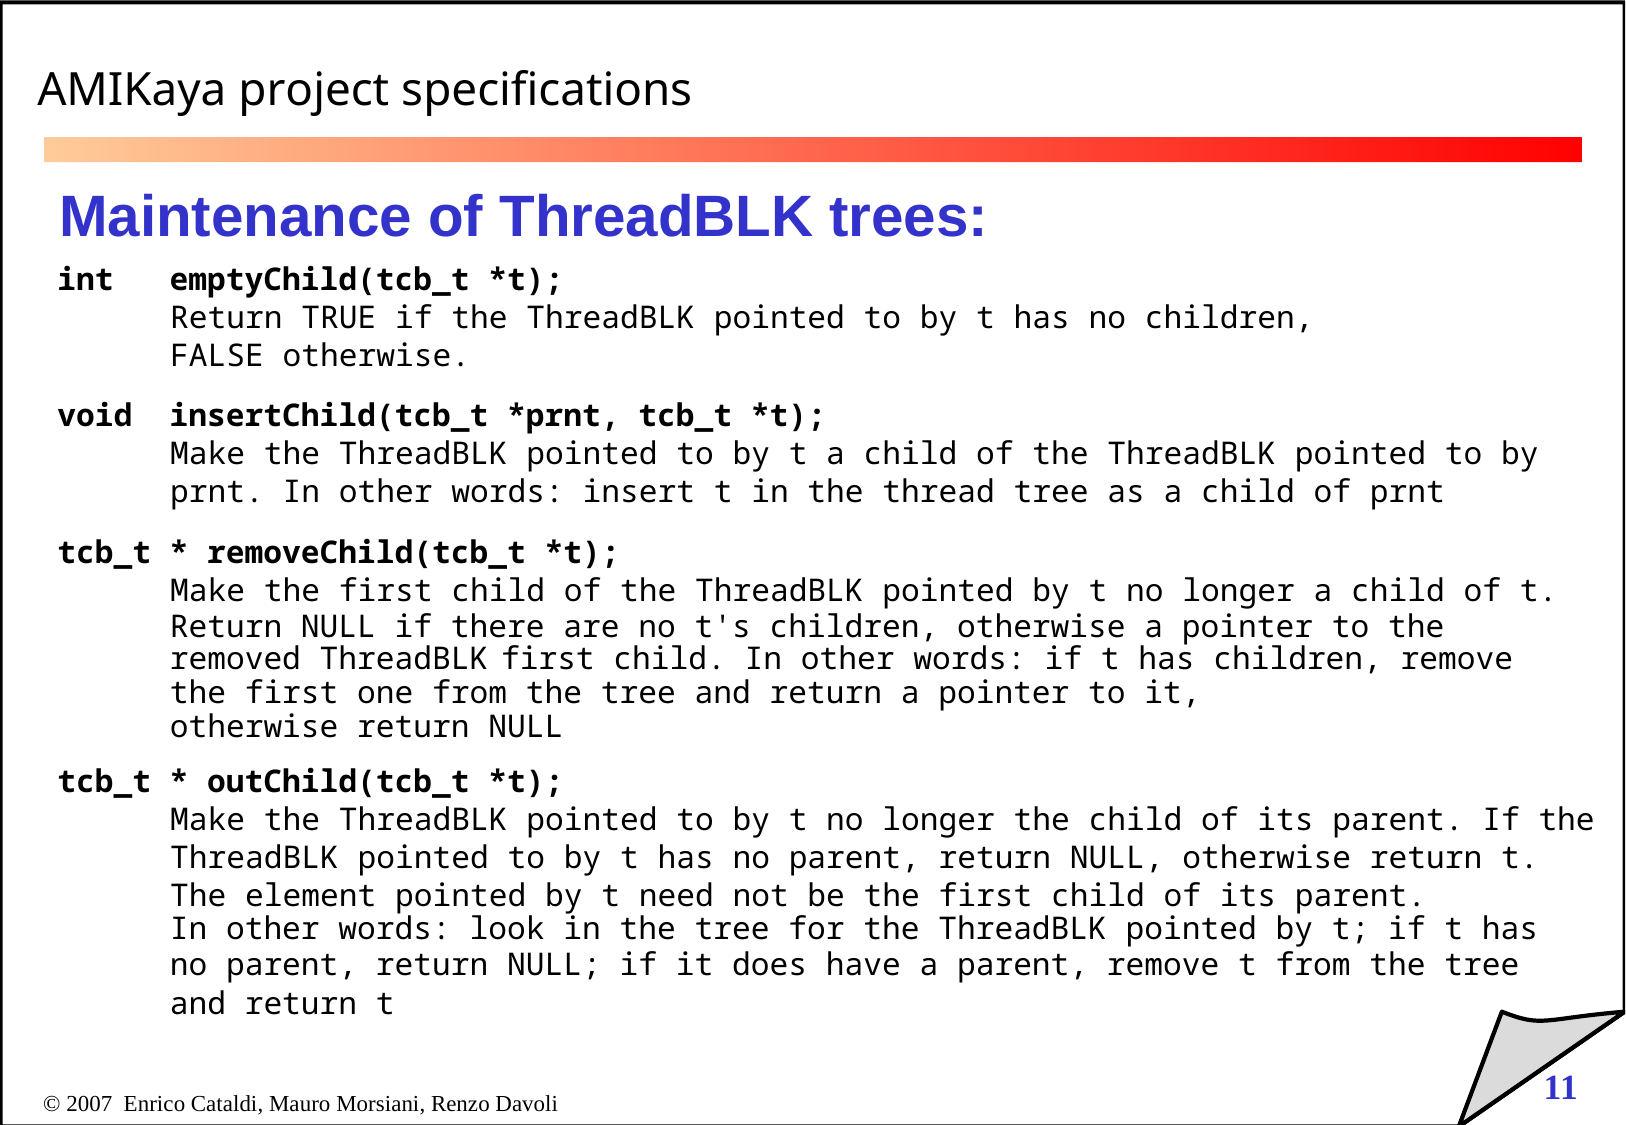

# AMIKaya project specifications
Maintenance of ThreadBLK trees:
int emptyChild(tcb_t *t);
 Return TRUE if the ThreadBLK pointed to by t has no children,
 FALSE otherwise.
void insertChild(tcb_t *prnt, tcb_t *t);
 Make the ThreadBLK pointed to by t a child of the ThreadBLK pointed to by
 prnt. In other words: insert t in the thread tree as a child of prnt
tcb_t * removeChild(tcb_t *t);
 Make the first child of the ThreadBLK pointed by t no longer a child of t.
 Return NULL if there are no t's children, otherwise a pointer to the
 removed ThreadBLK first child. In other words: if t has children, remove
 the first one from the tree and return a pointer to it,
 otherwise return NULL
tcb_t * outChild(tcb_t *t);
 Make the ThreadBLK pointed to by t no longer the child of its parent. If the
 ThreadBLK pointed to by t has no parent, return NULL, otherwise return t.
 The element pointed by t need not be the first child of its parent.
 In other words: look in the tree for the ThreadBLK pointed by t; if t has
 no parent, return NULL; if it does have a parent, remove t from the tree
 and return t